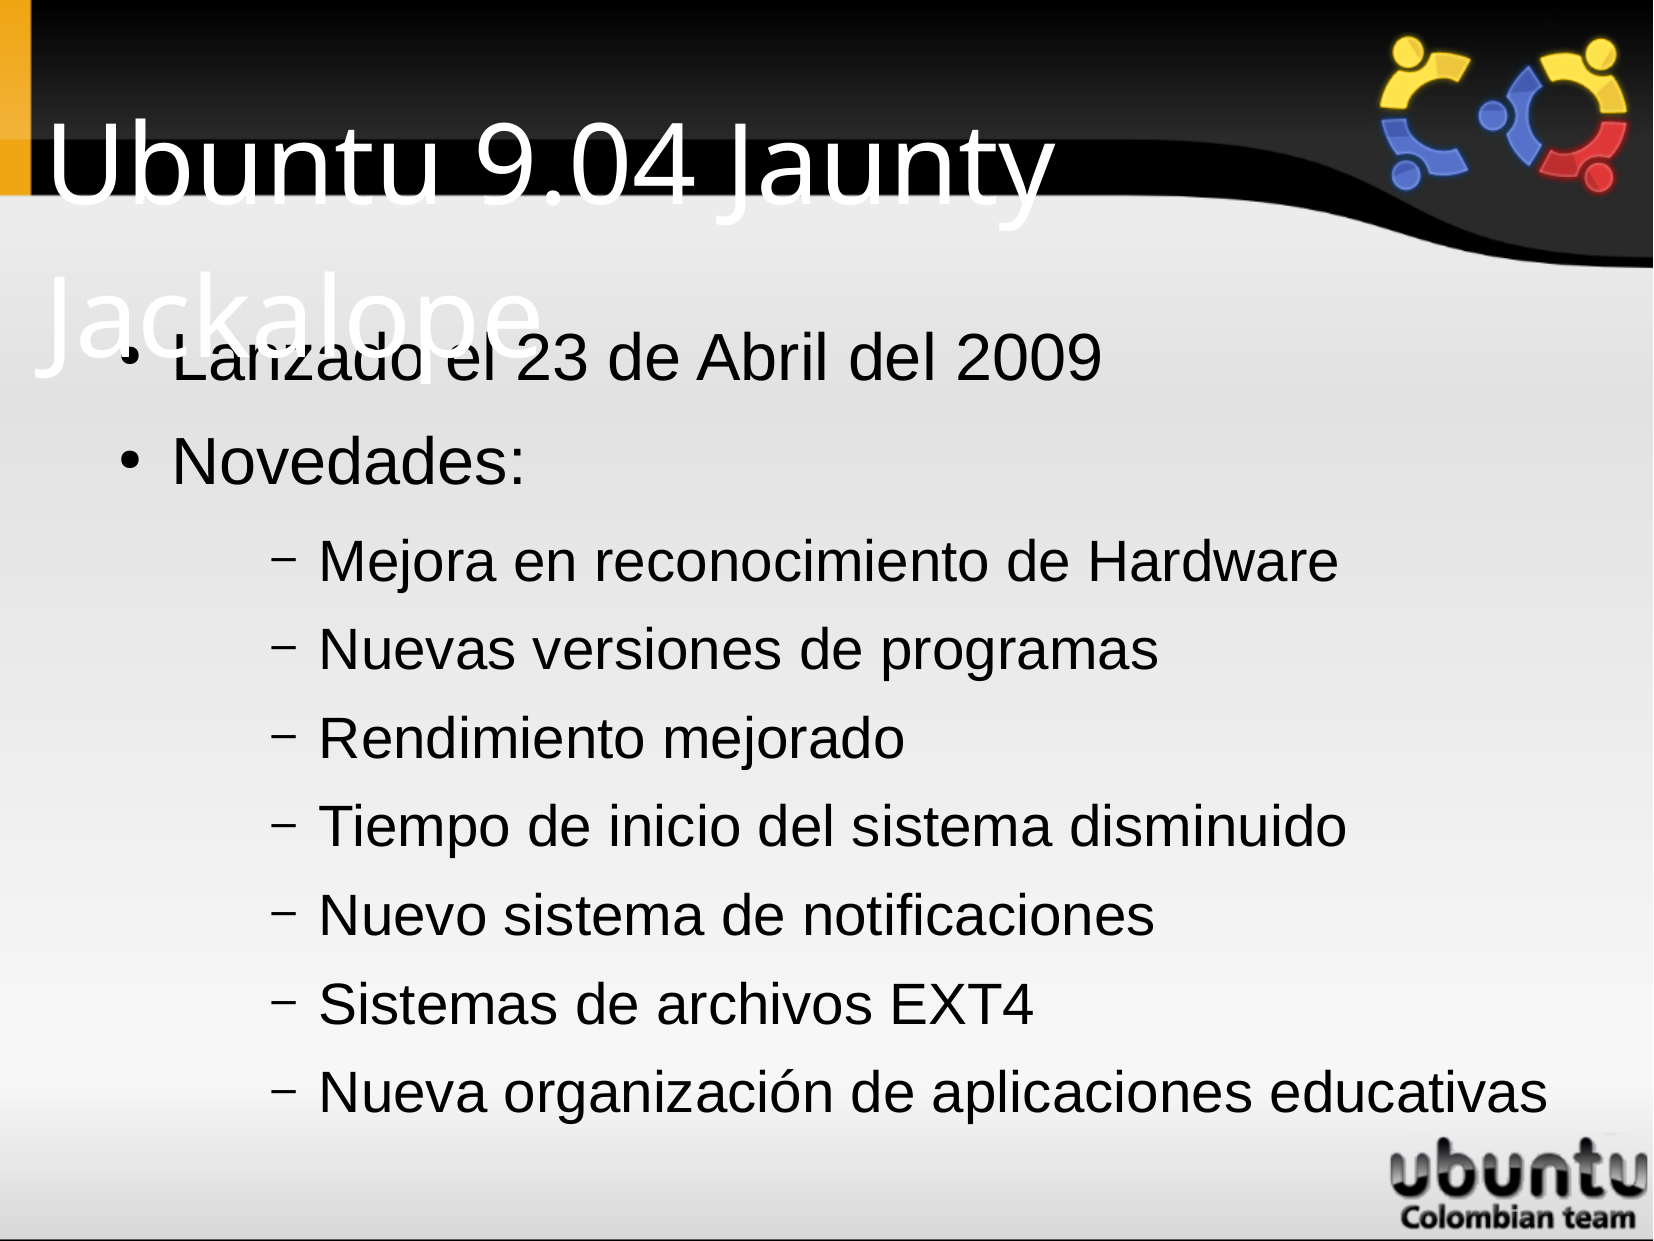

Ubuntu 9.04 Jaunty Jackalope
# Lanzado el 23 de Abril del 2009
Novedades:
Mejora en reconocimiento de Hardware
Nuevas versiones de programas
Rendimiento mejorado
Tiempo de inicio del sistema disminuido
Nuevo sistema de notificaciones
Sistemas de archivos EXT4
Nueva organización de aplicaciones educativas